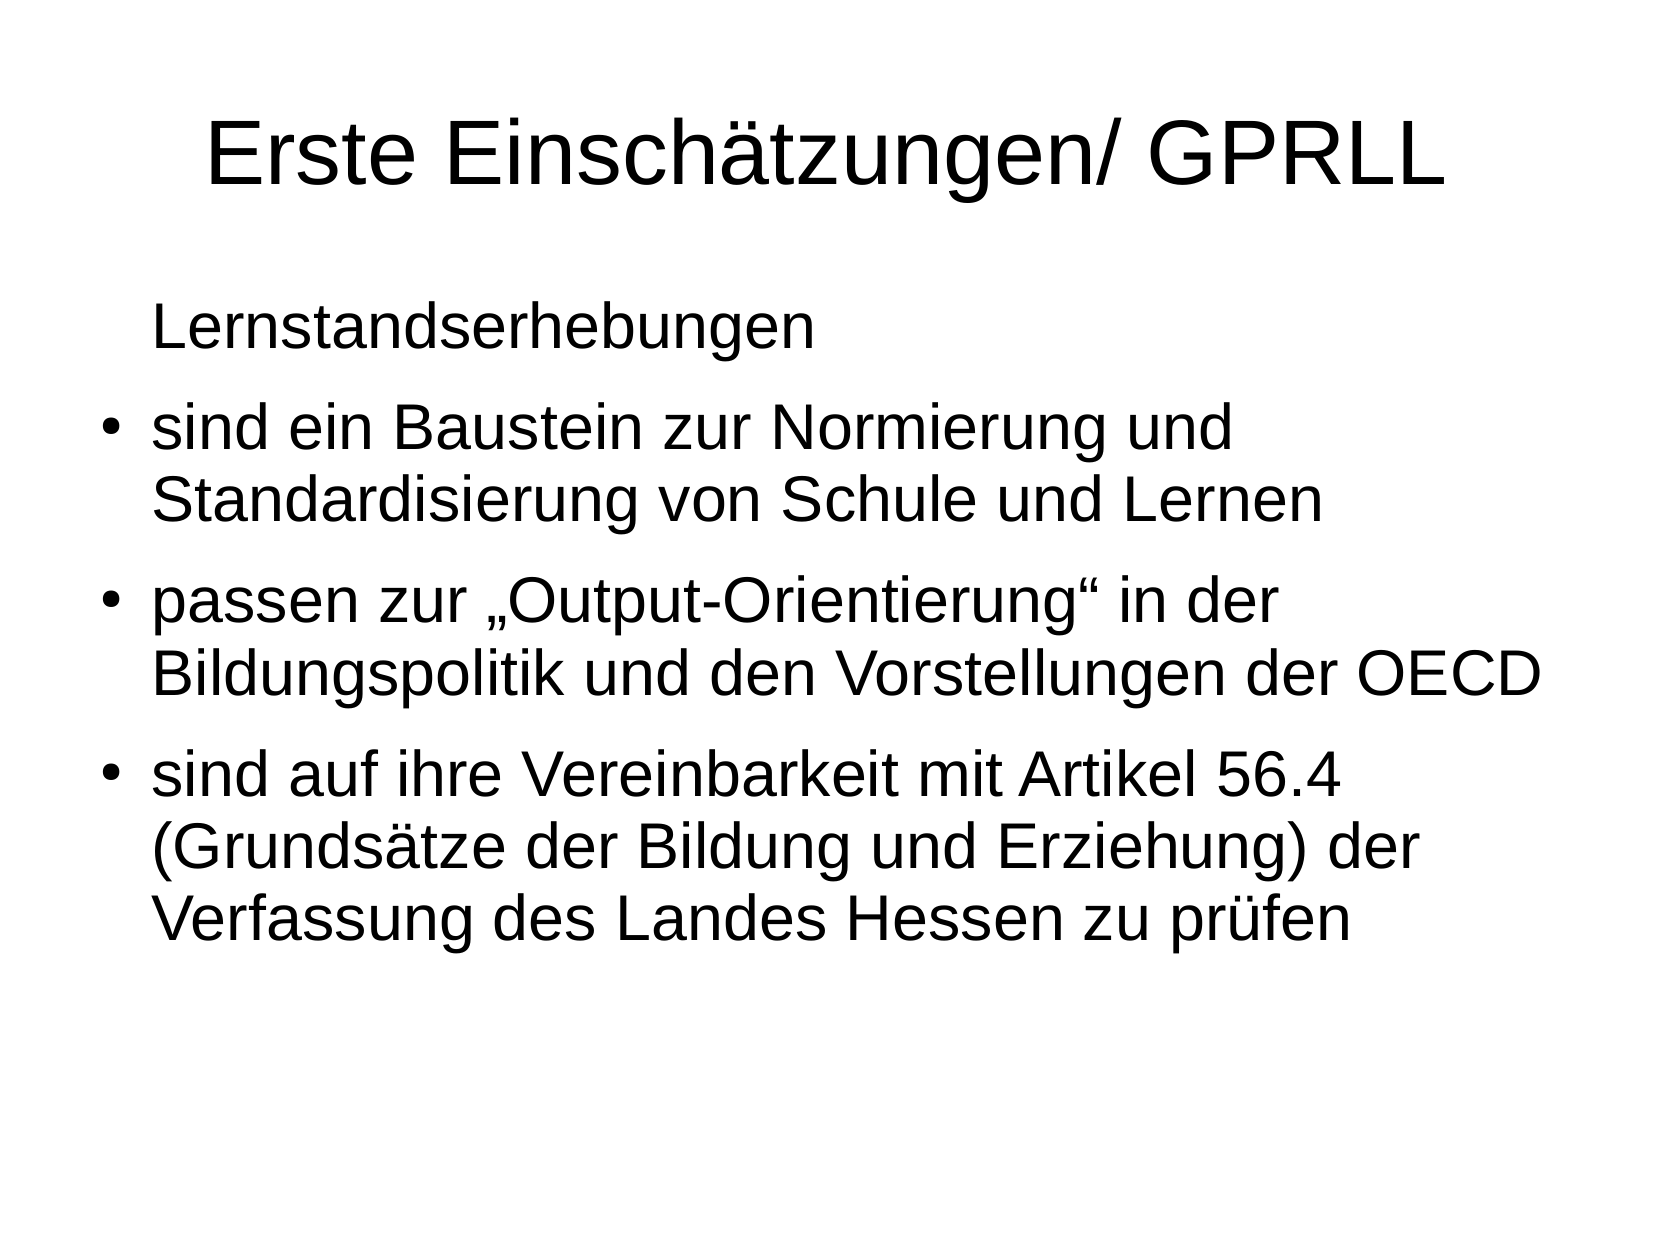

# Erste Einschätzungen/ GPRLL
Lernstandserhebungen
sind ein Baustein zur Normierung und Standardisierung von Schule und Lernen
passen zur „Output-Orientierung“ in der Bildungspolitik und den Vorstellungen der OECD
sind auf ihre Vereinbarkeit mit Artikel 56.4 (Grundsätze der Bildung und Erziehung) der Verfassung des Landes Hessen zu prüfen